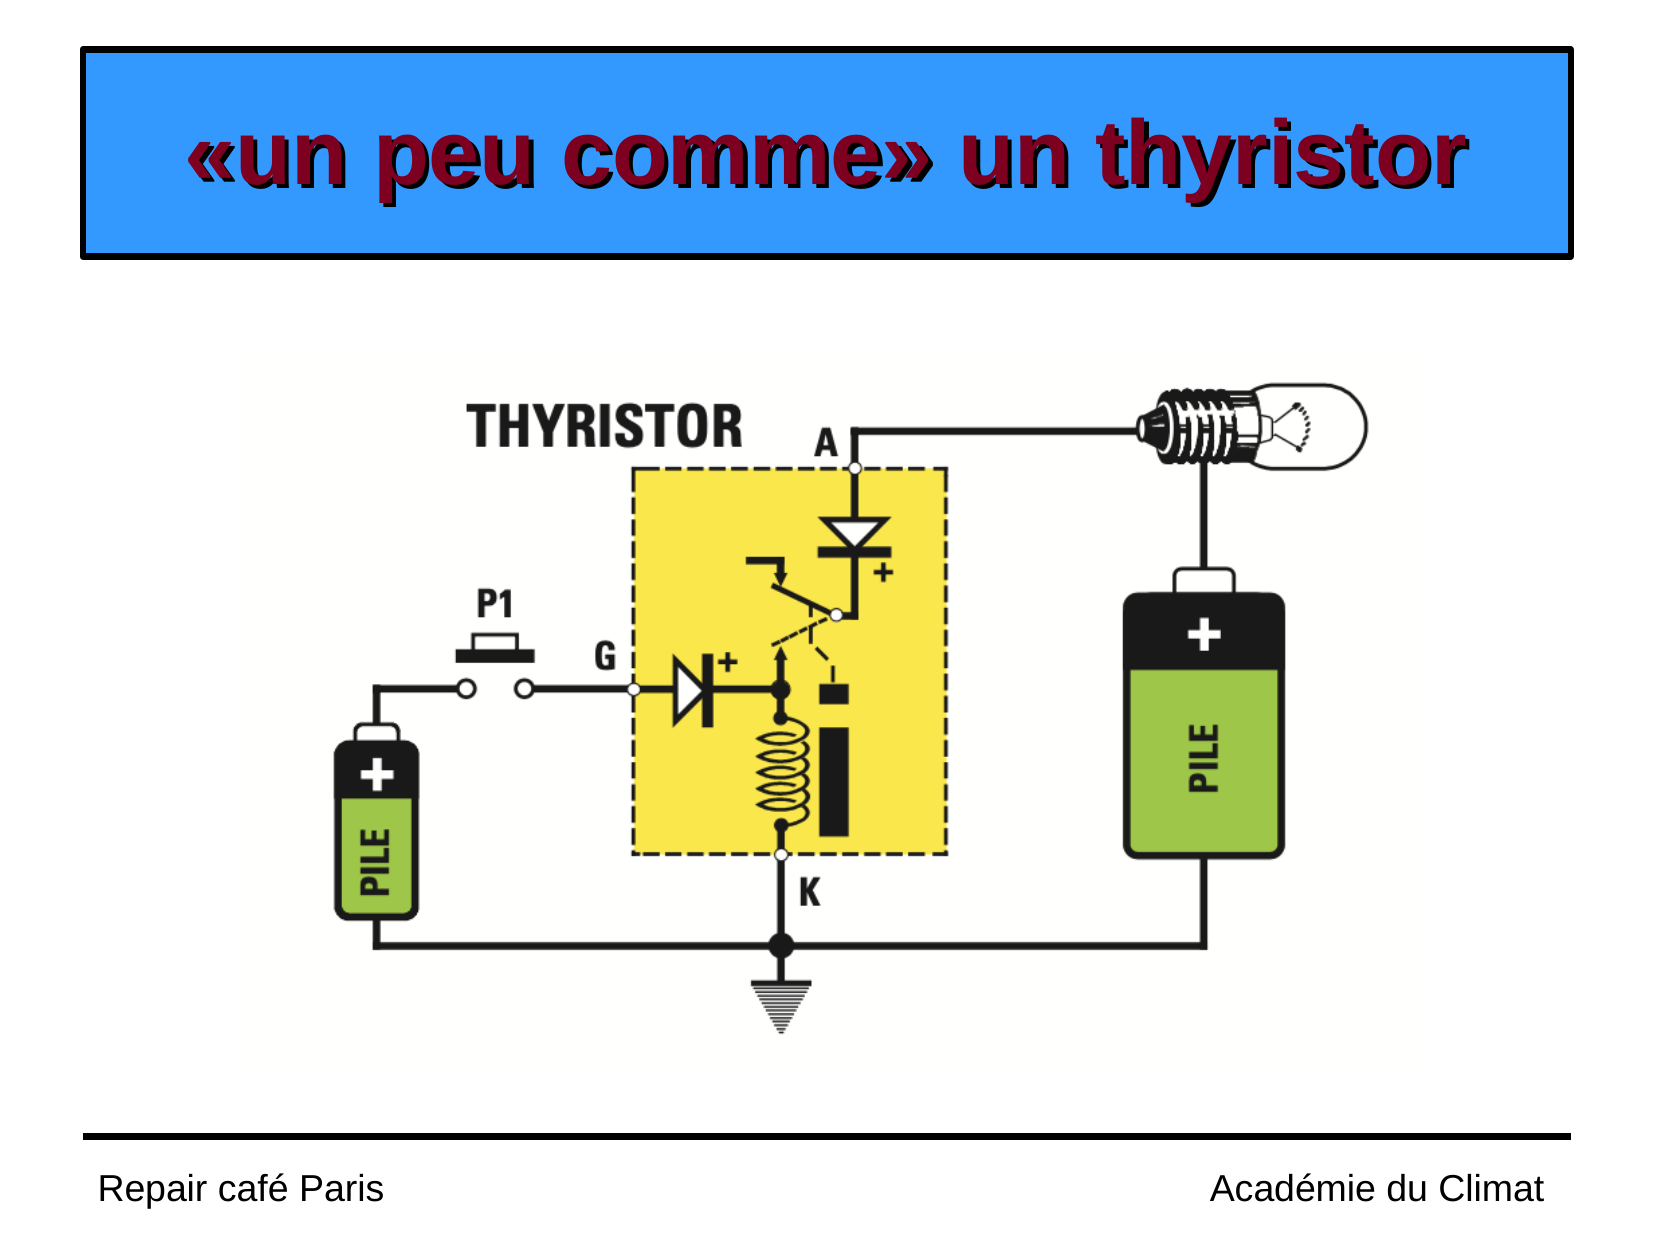

# «un peu comme» un thyristor
Repair café Paris	Académie du Climat